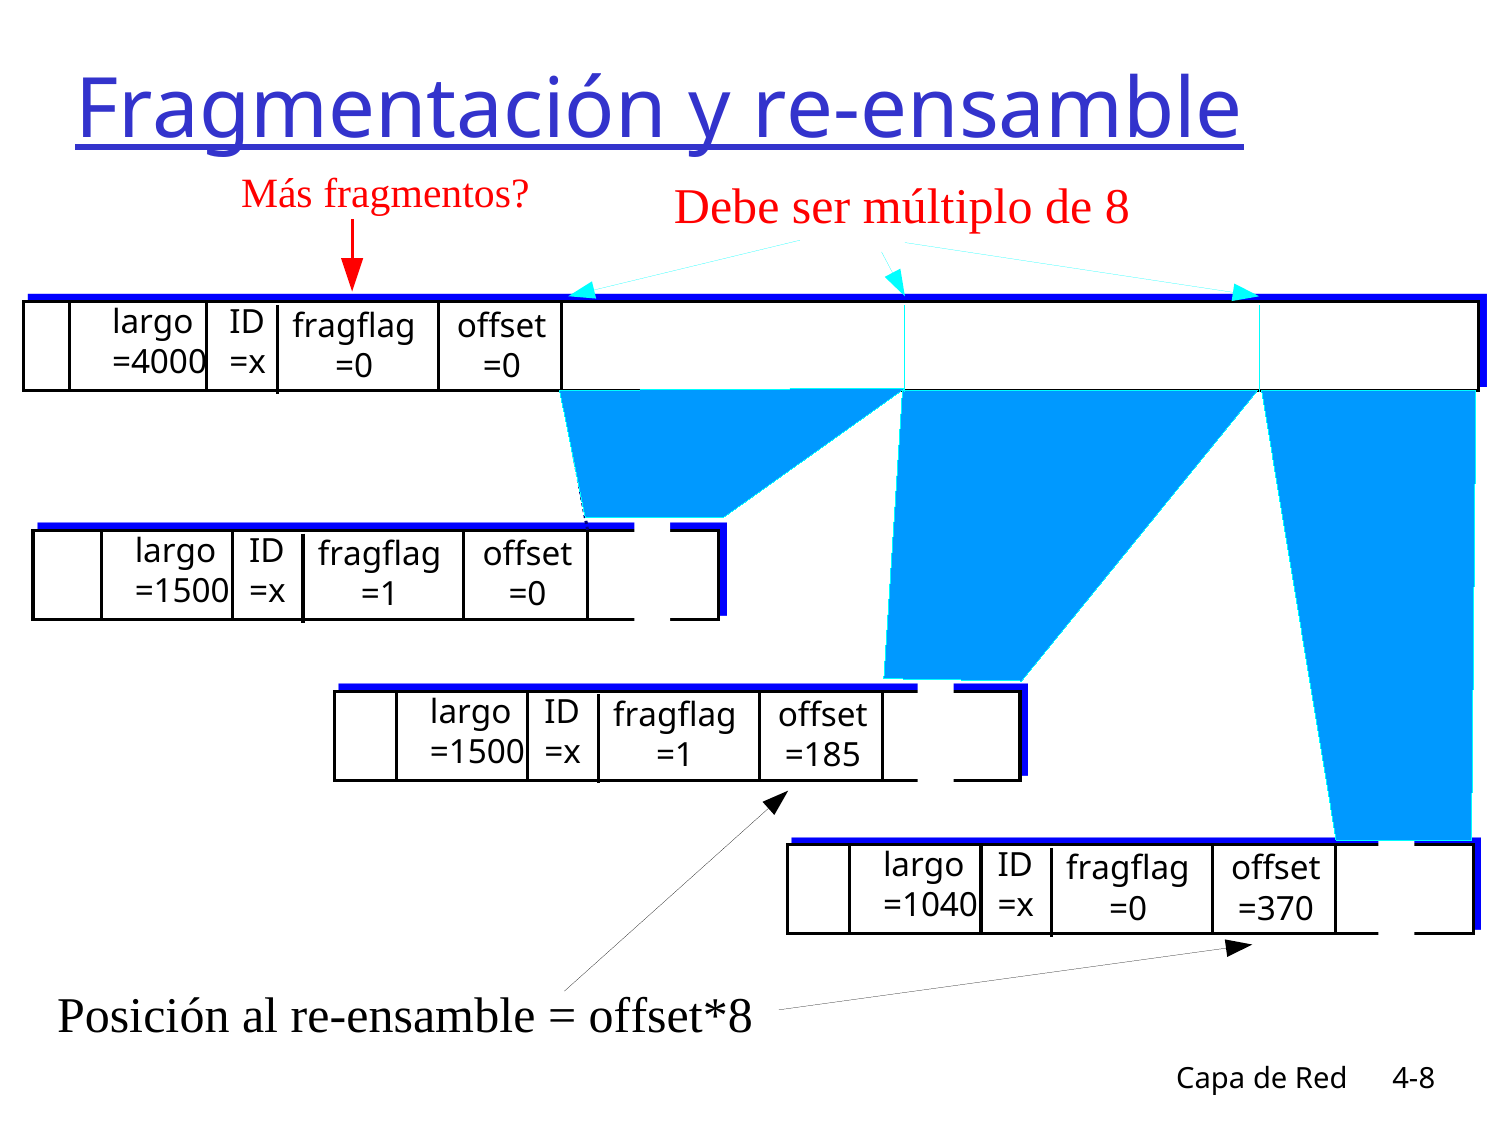

# Fragmentación y re-ensamble
Más fragmentos?
Debe ser múltiplo de 8
largo
=4000
ID
=x
fragflag
=0
offset
=0
largo
=1500
ID
=x
fragflag
=1
offset
=0
largo
=1500
ID
=x
fragflag
=1
offset
=185
largo
=1040
ID
=x
fragflag
=0
offset
=370
Posición al re-ensamble = offset*8
8